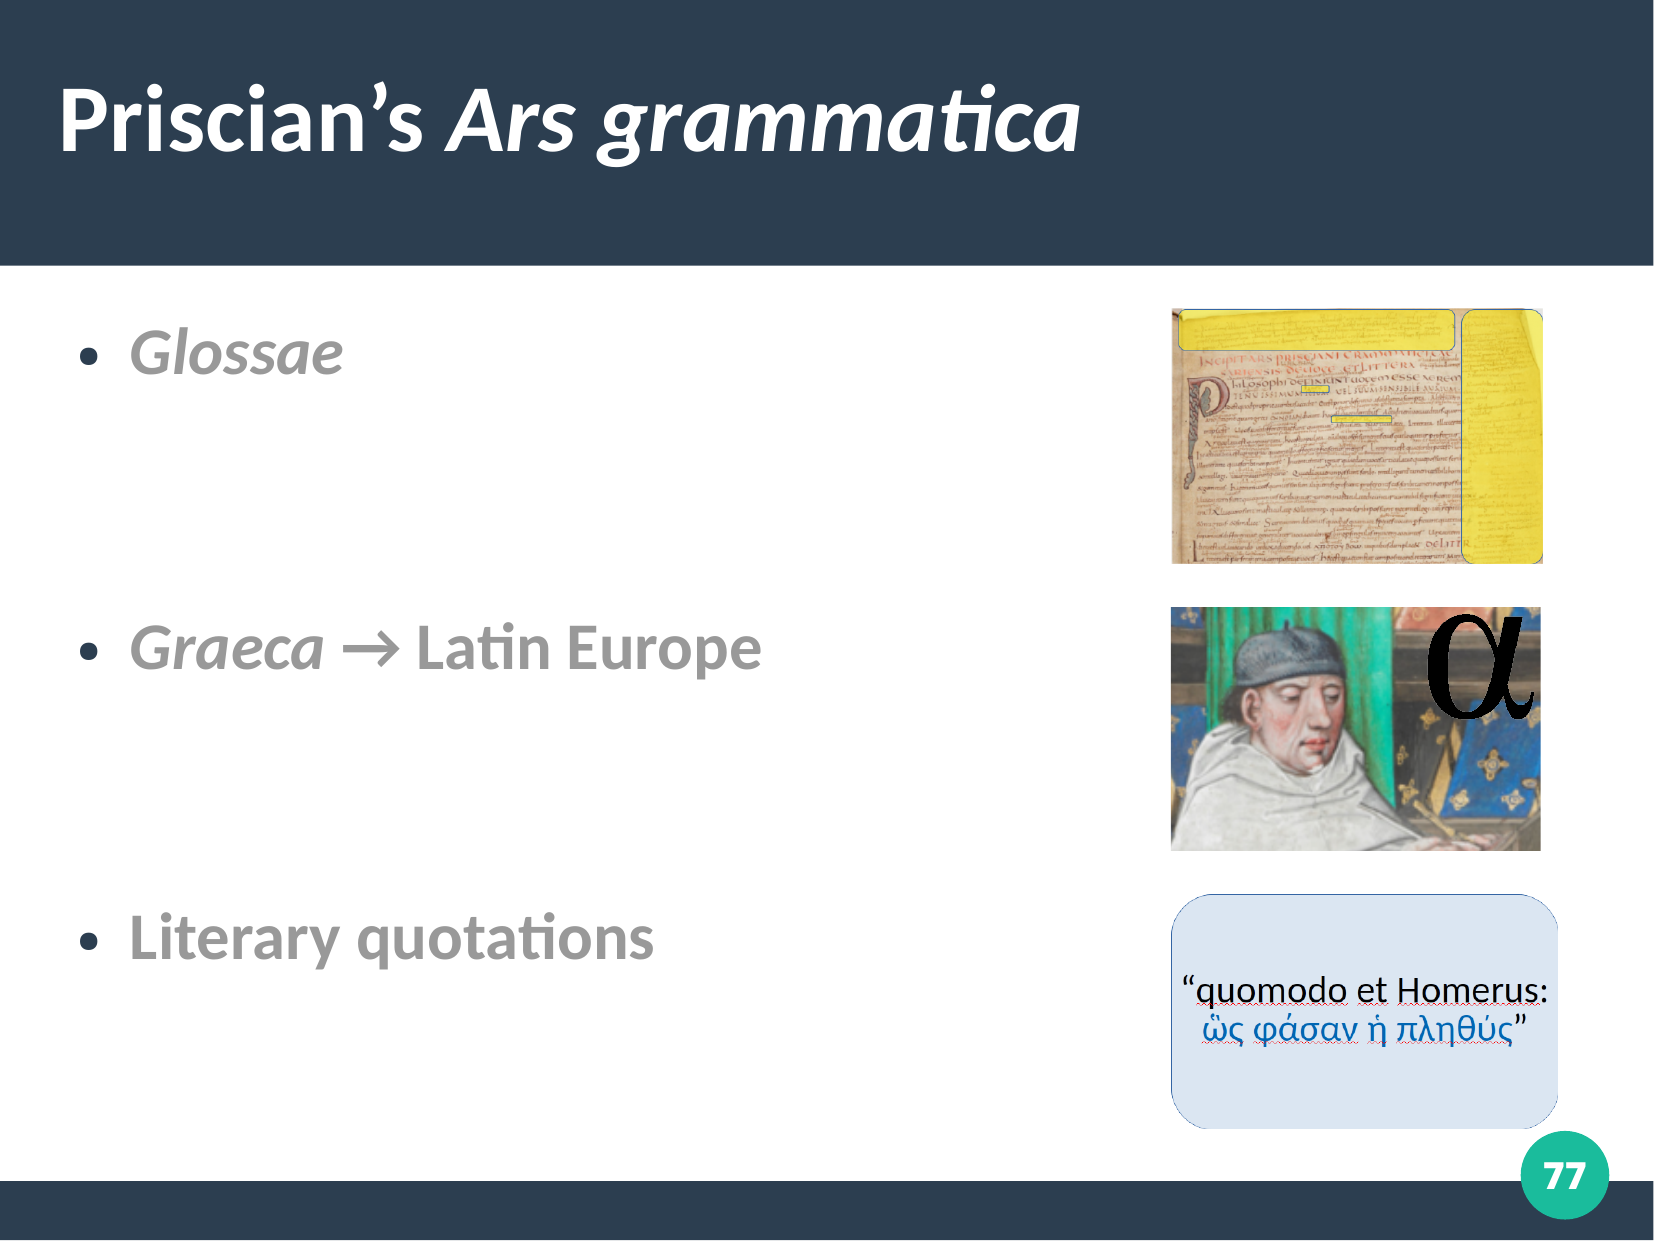

Priscian’s Ars grammatica
# Glossae
Graeca → Latin Europe
Literary quotations
77